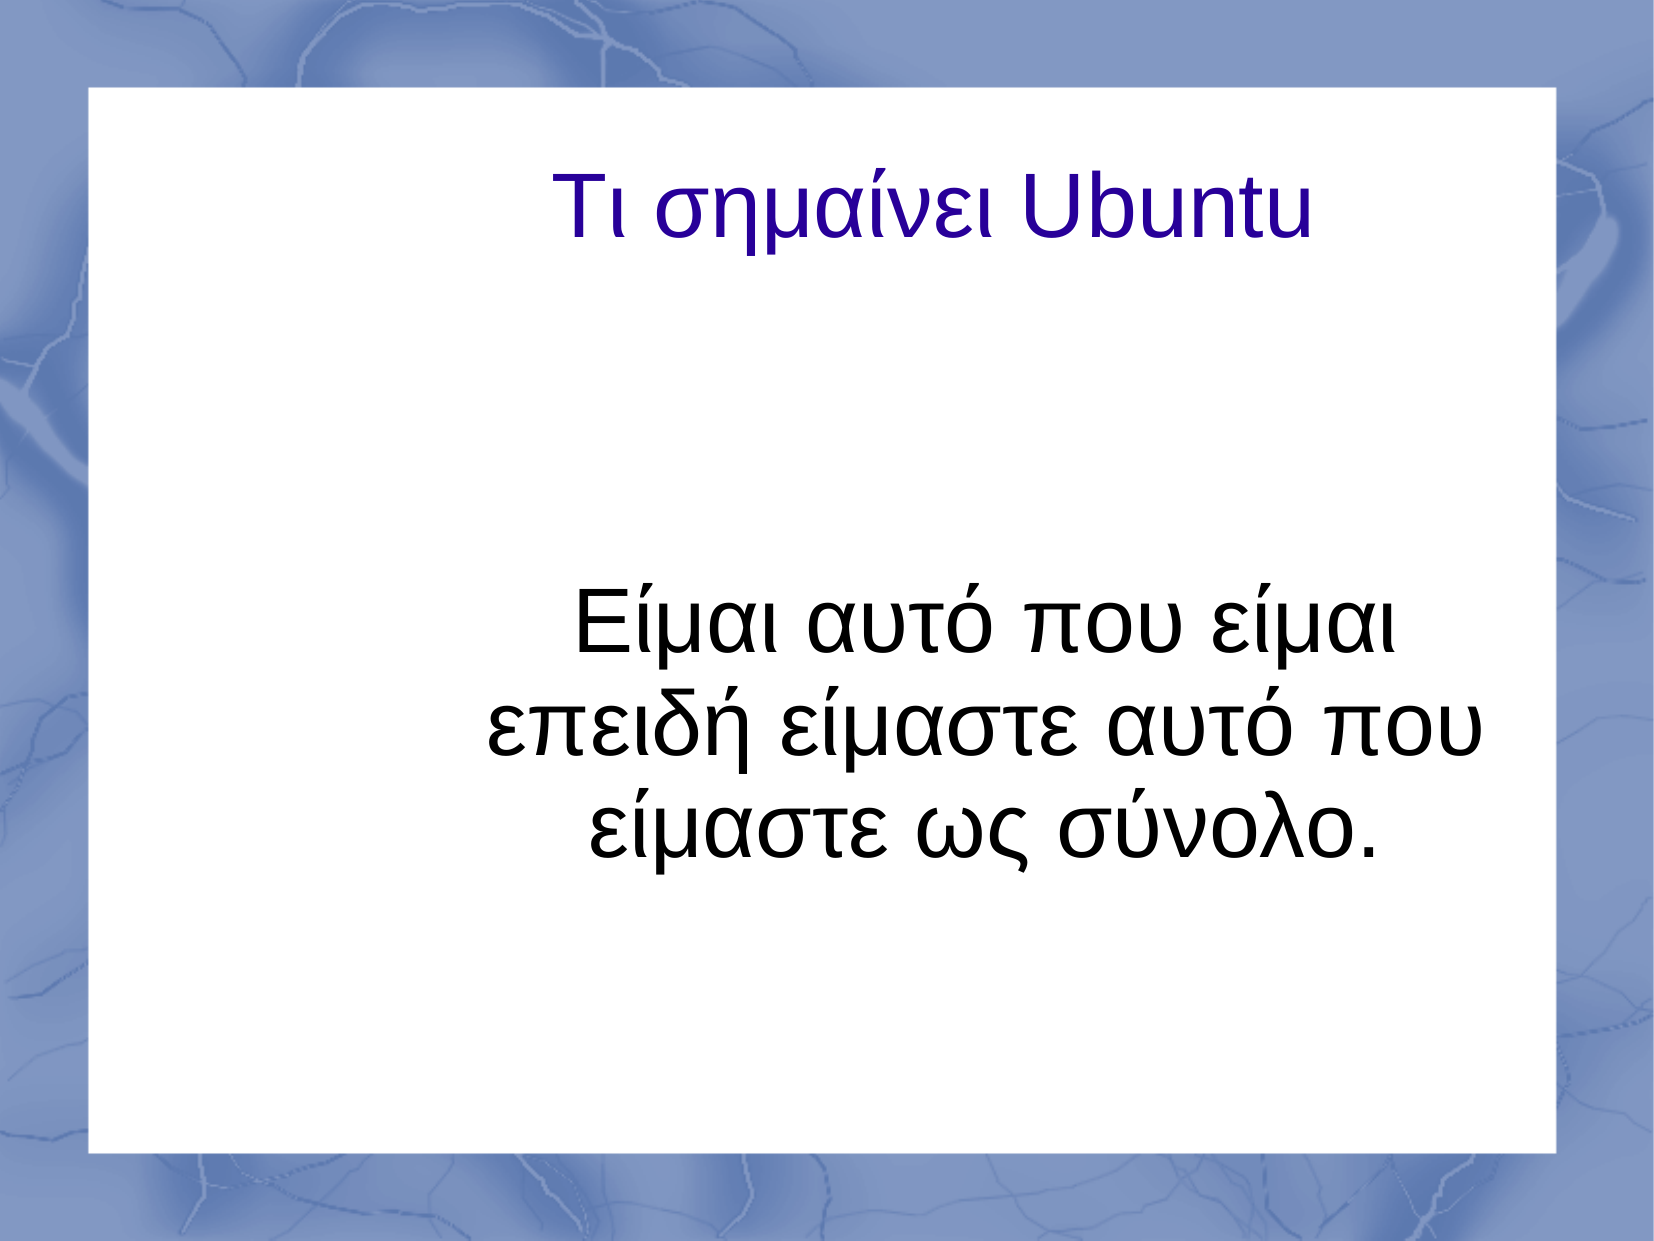

# Tι σημαίνει Ubuntu
Είμαι αυτό που είμαι επειδή είμαστε αυτό που είμαστε ως σύνολο.